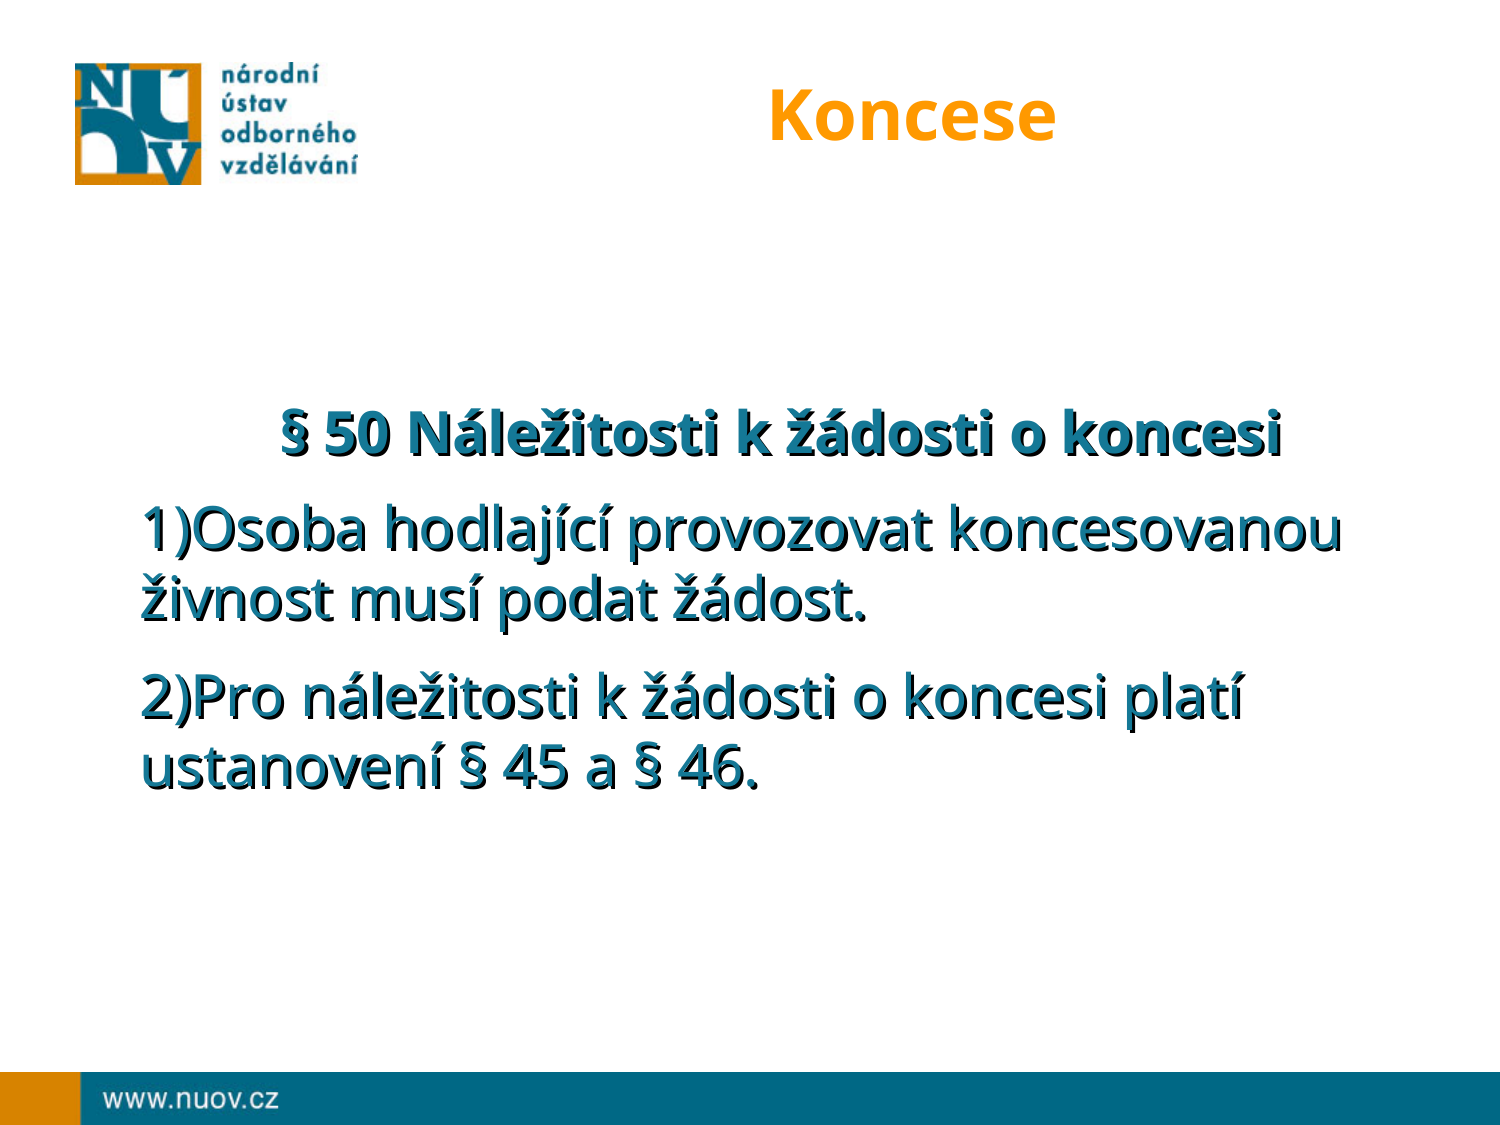

# Koncese
§ 50 Náležitosti k žádosti o koncesi
Osoba hodlající provozovat koncesovanou živnost musí podat žádost.
Pro náležitosti k žádosti o koncesi platí ustanovení § 45 a § 46.